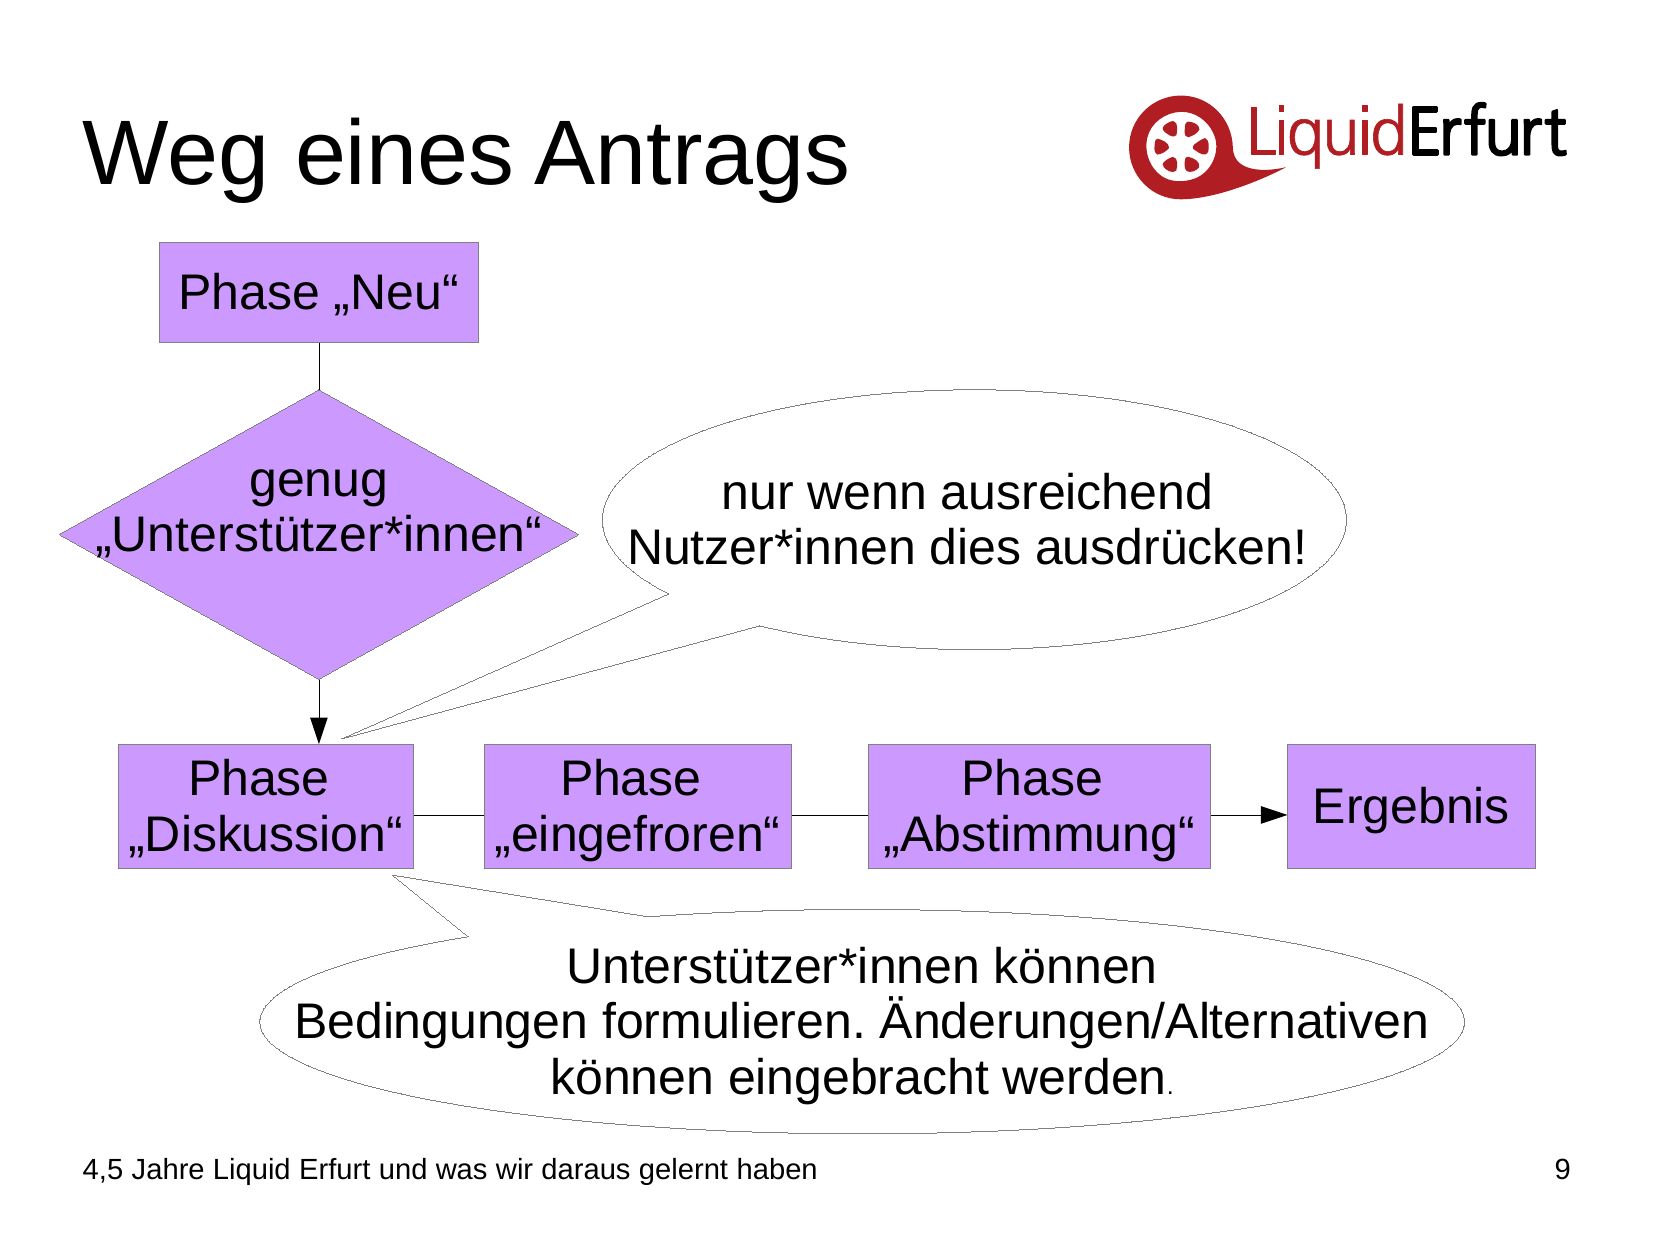

# Weg eines Antrags
Phase „Neu“
genug
„Unterstützer*innen“
nur wenn ausreichend
Nutzer*innen dies ausdrücken!
Phase
„Diskussion“
Phase
„eingefroren“
Phase
„Abstimmung“
Ergebnis
Unterstützer*innen können
Bedingungen formulieren. Änderungen/Alternativen
können eingebracht werden.
4,5 Jahre Liquid Erfurt und was wir daraus gelernt haben
9